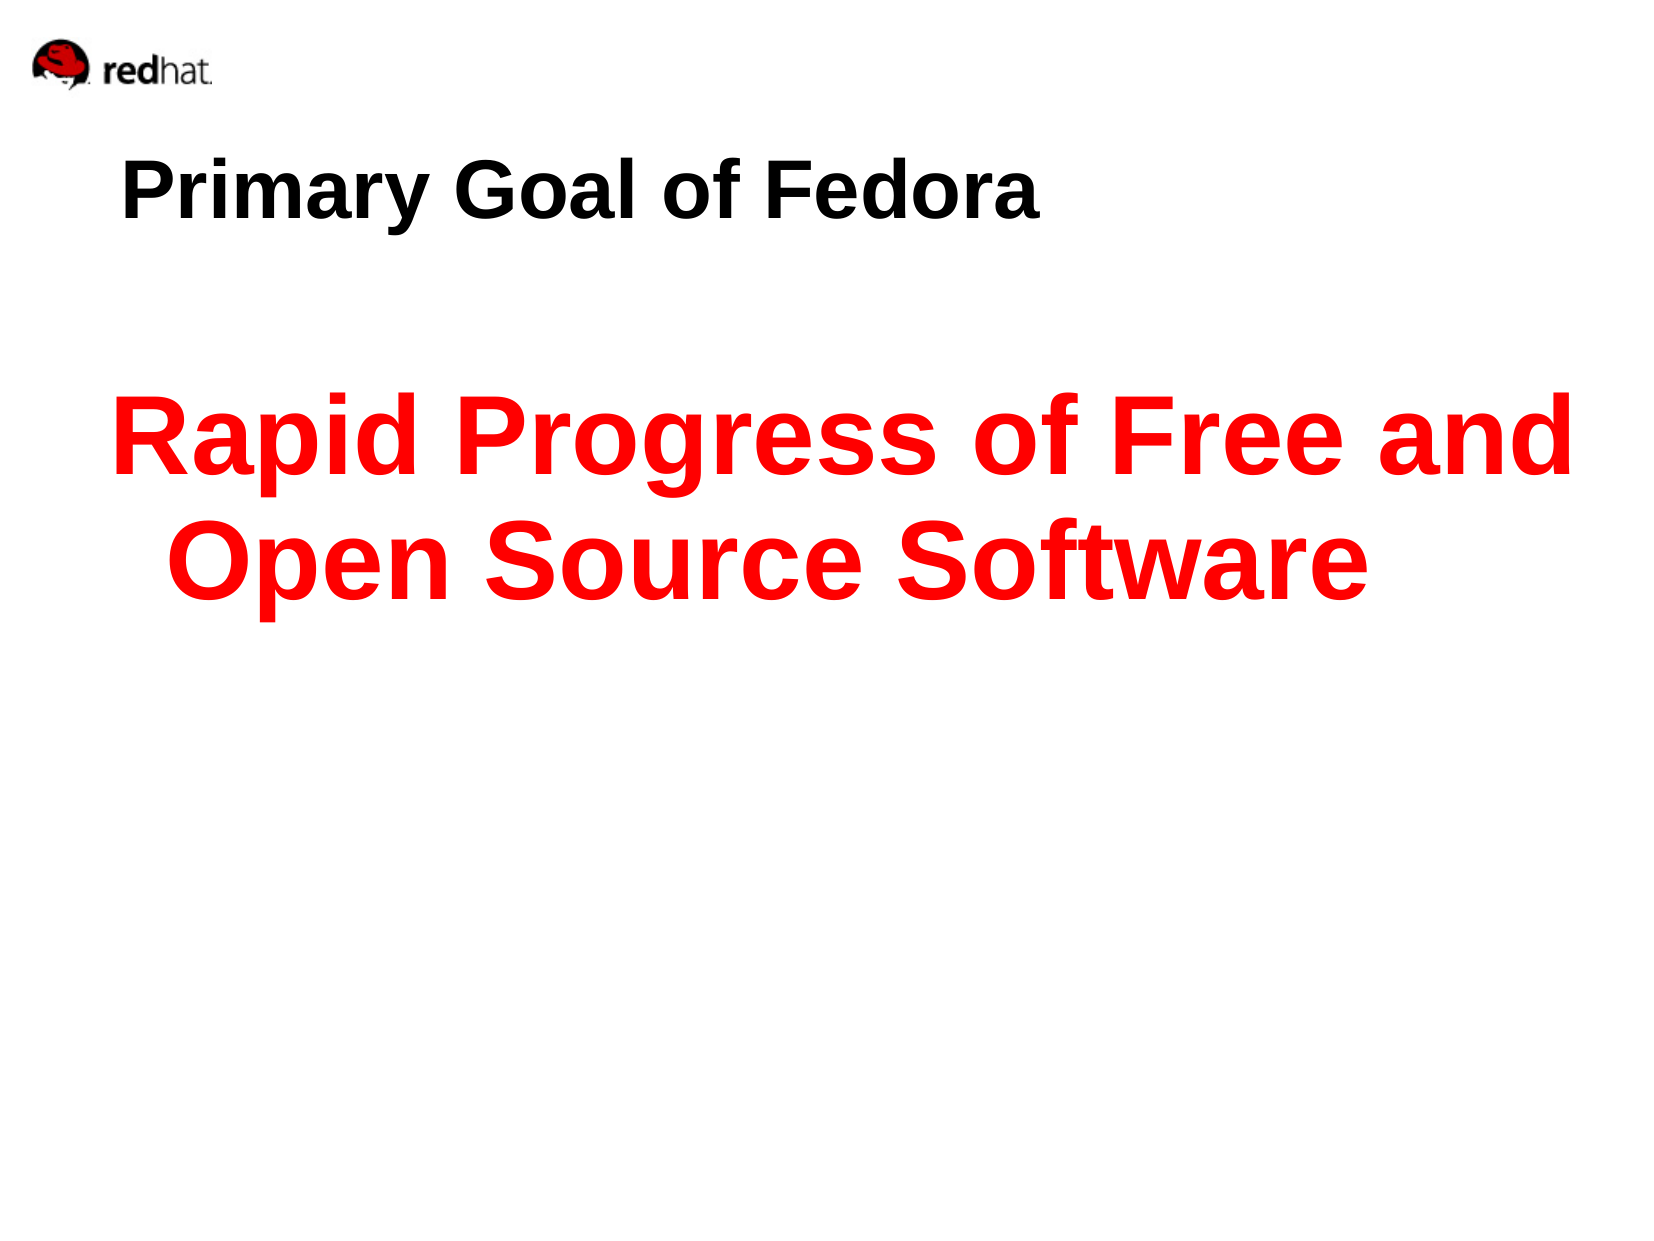

# Primary Goal of Fedora
Rapid Progress of Free and Open Source Software